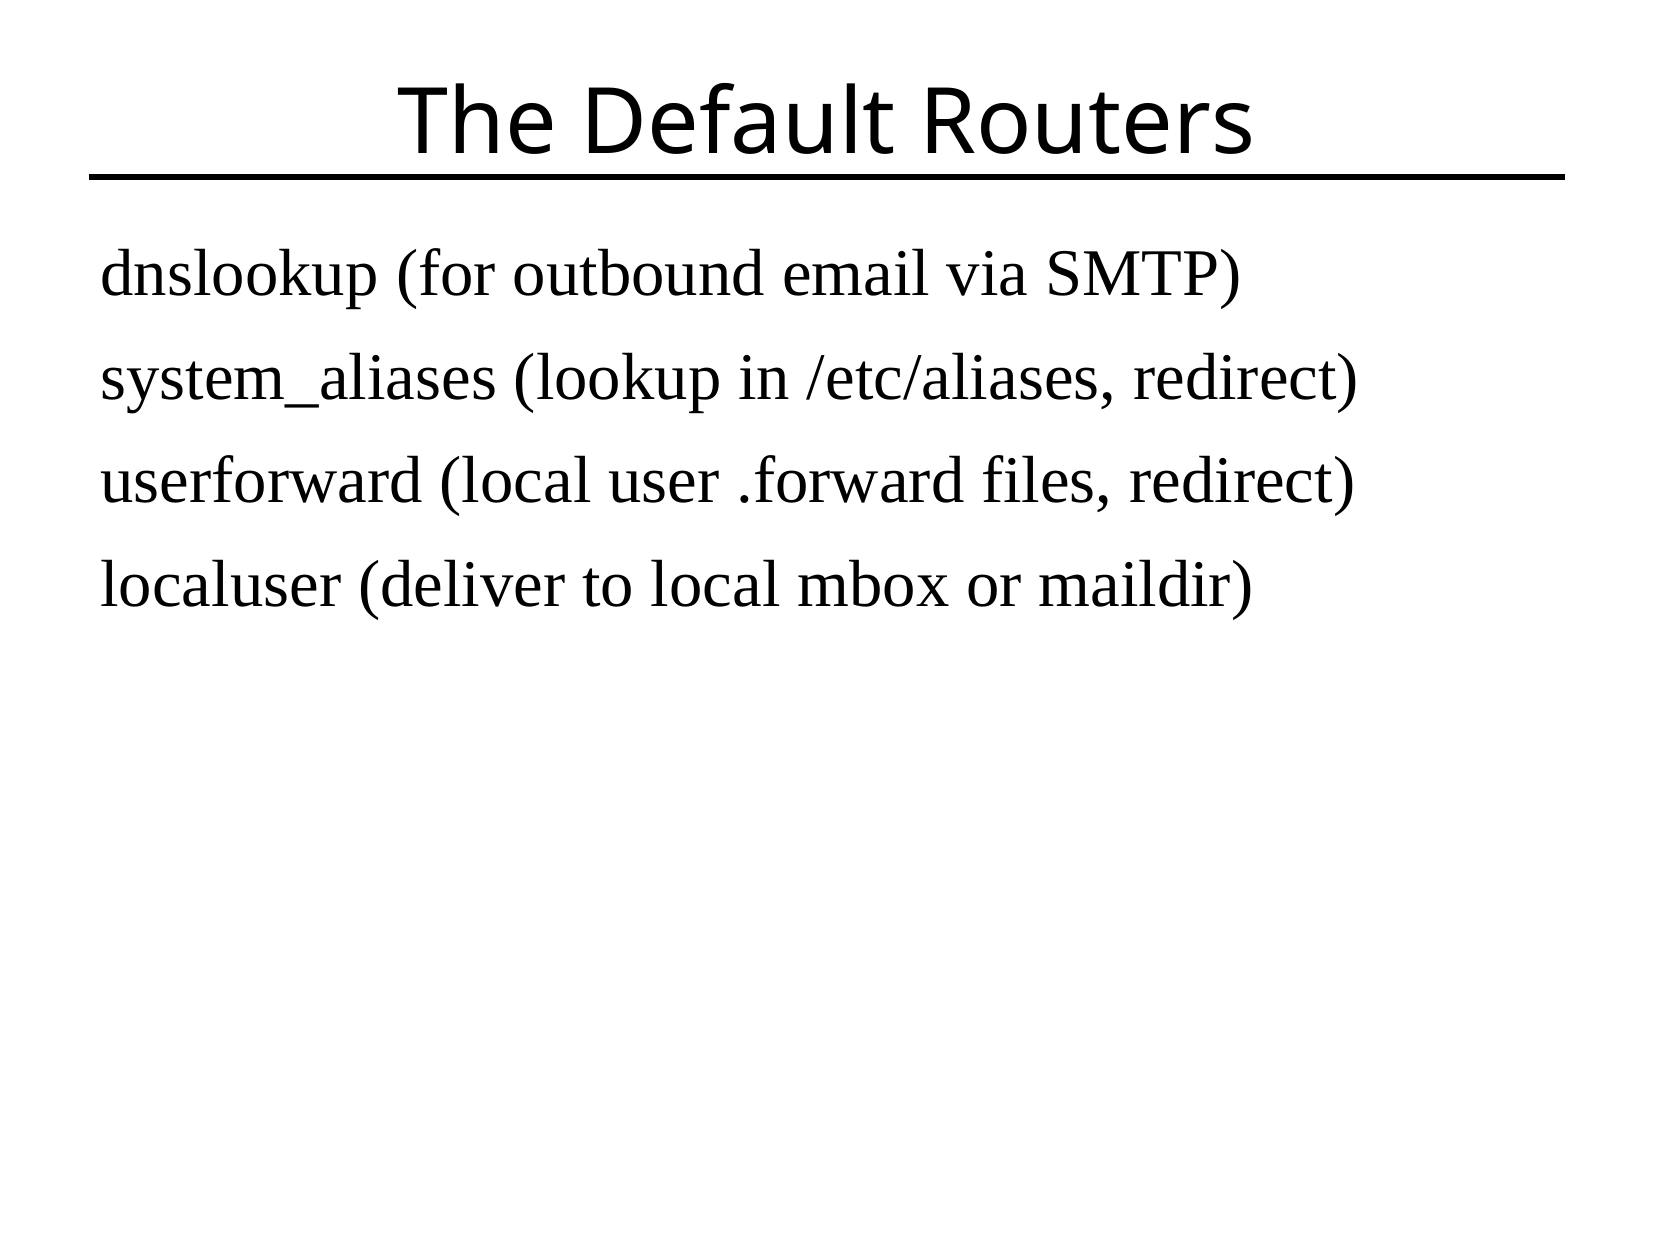

# The Default Routers
dnslookup (for outbound email via SMTP)
system_aliases (lookup in /etc/aliases, redirect)
userforward (local user .forward files, redirect)
localuser (deliver to local mbox or maildir)